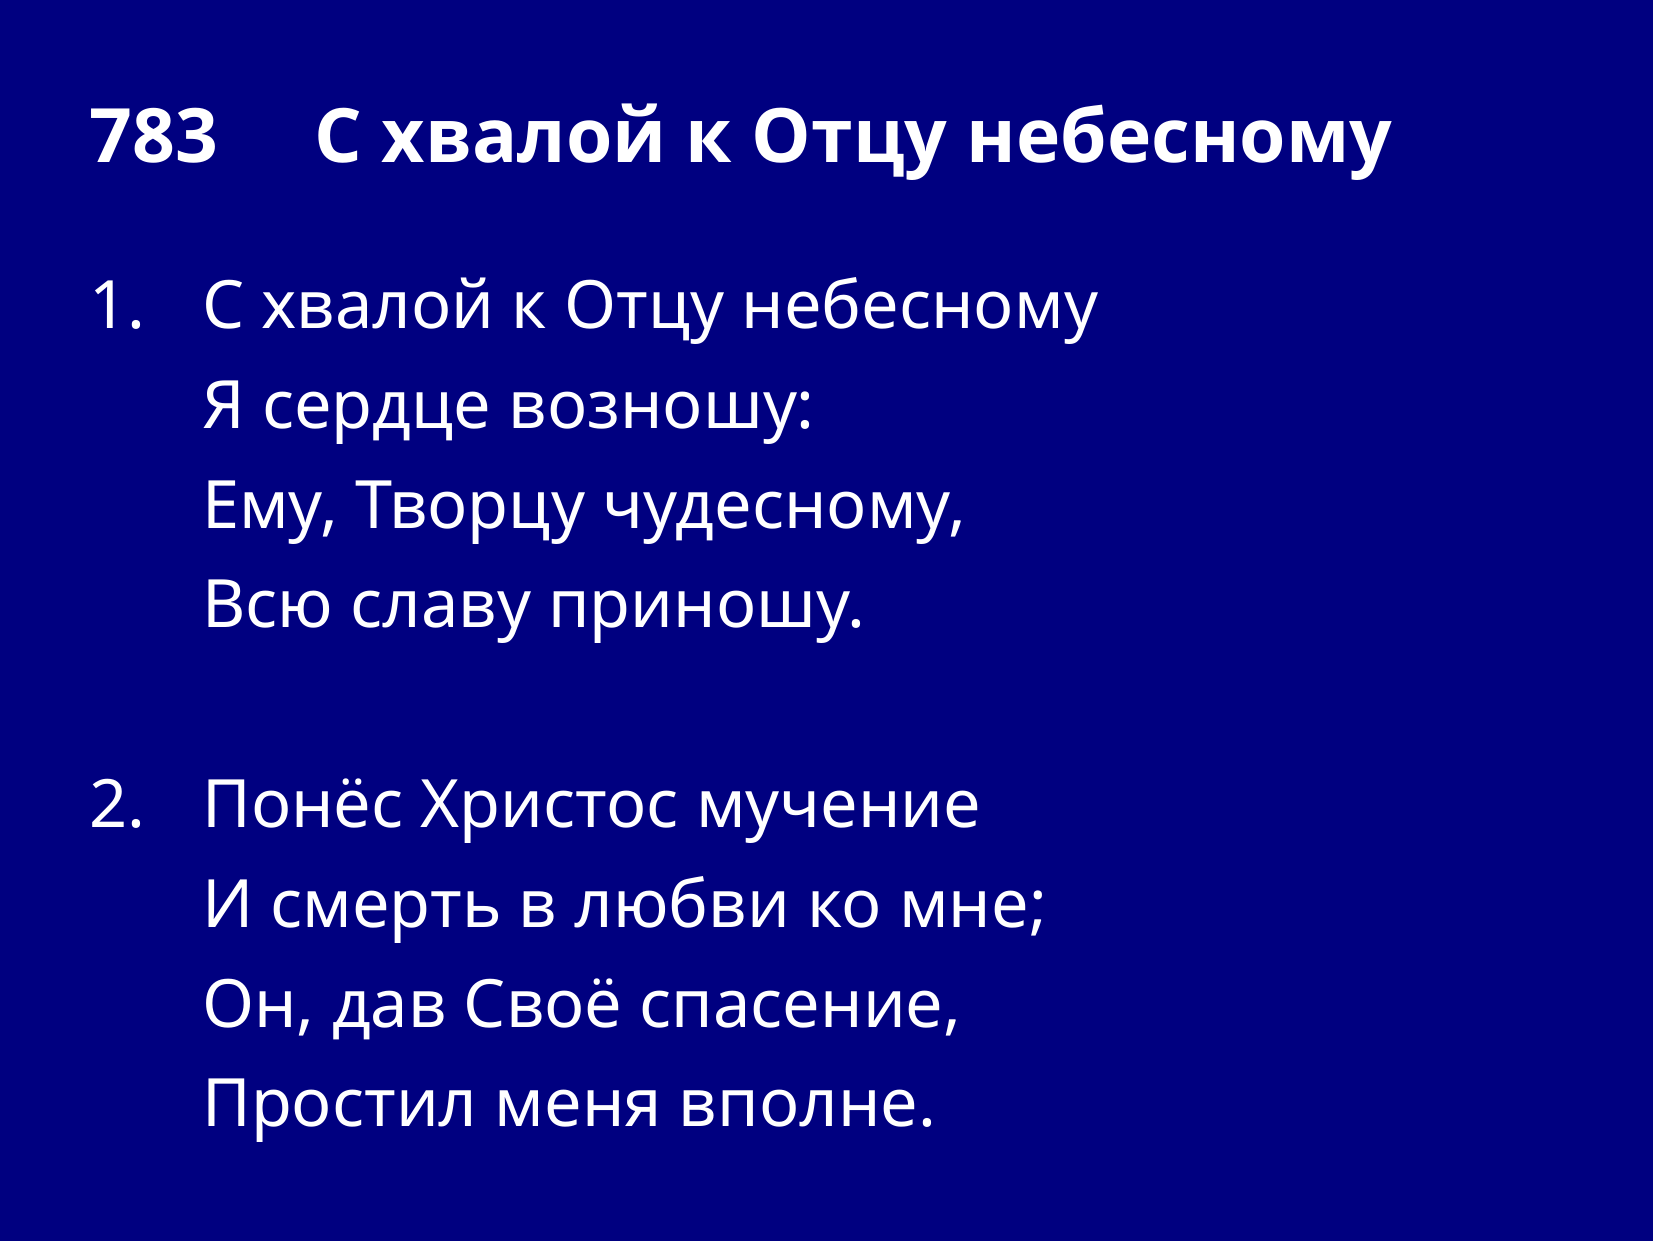

783	С хвалой к Отцу небесному
1.	С хвалой к Отцу небесному
	Я сердце возношу:
	Ему, Творцу чудесному,
	Всю славу приношу.
2.	Понёс Христос мучение
	И смерть в любви ко мне;
	Он, дав Своё спасение,
	Простил меня вполне.